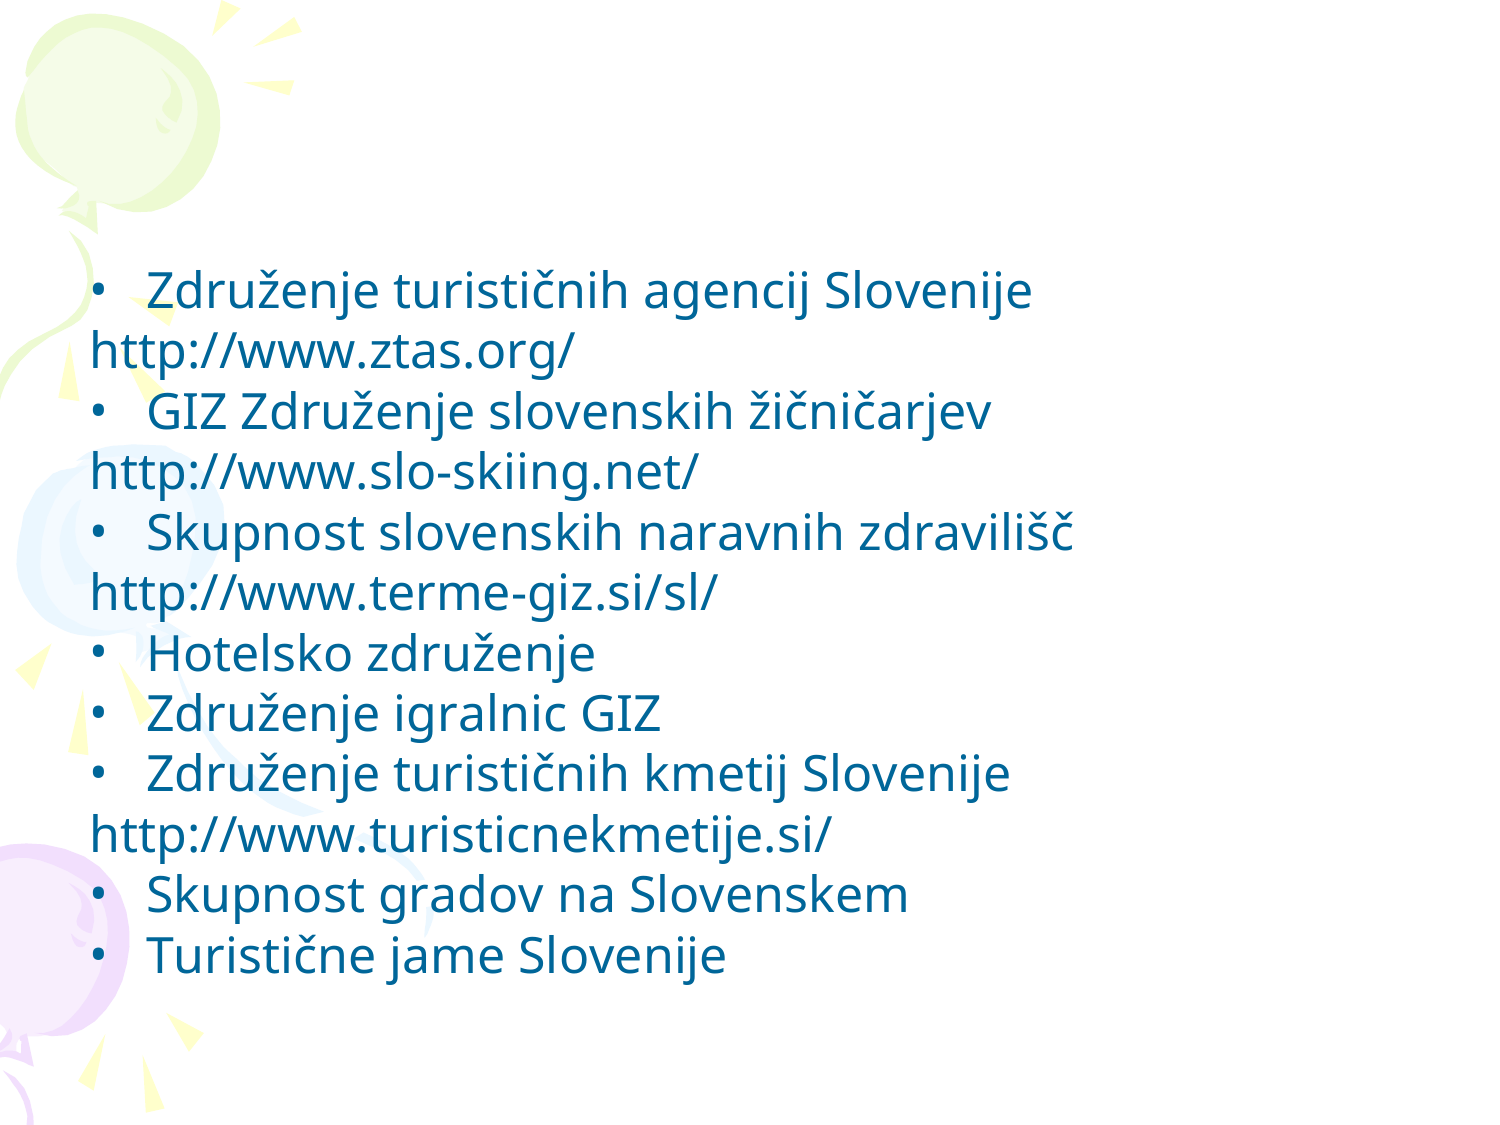

#
Združenje turističnih agencij Slovenije
http://www.ztas.org/
GIZ Združenje slovenskih žičničarjev
http://www.slo-skiing.net/
Skupnost slovenskih naravnih zdravilišč
http://www.terme-giz.si/sl/
Hotelsko združenje
Združenje igralnic GIZ
Združenje turističnih kmetij Slovenije
http://www.turisticnekmetije.si/
Skupnost gradov na Slovenskem
Turistične jame Slovenije